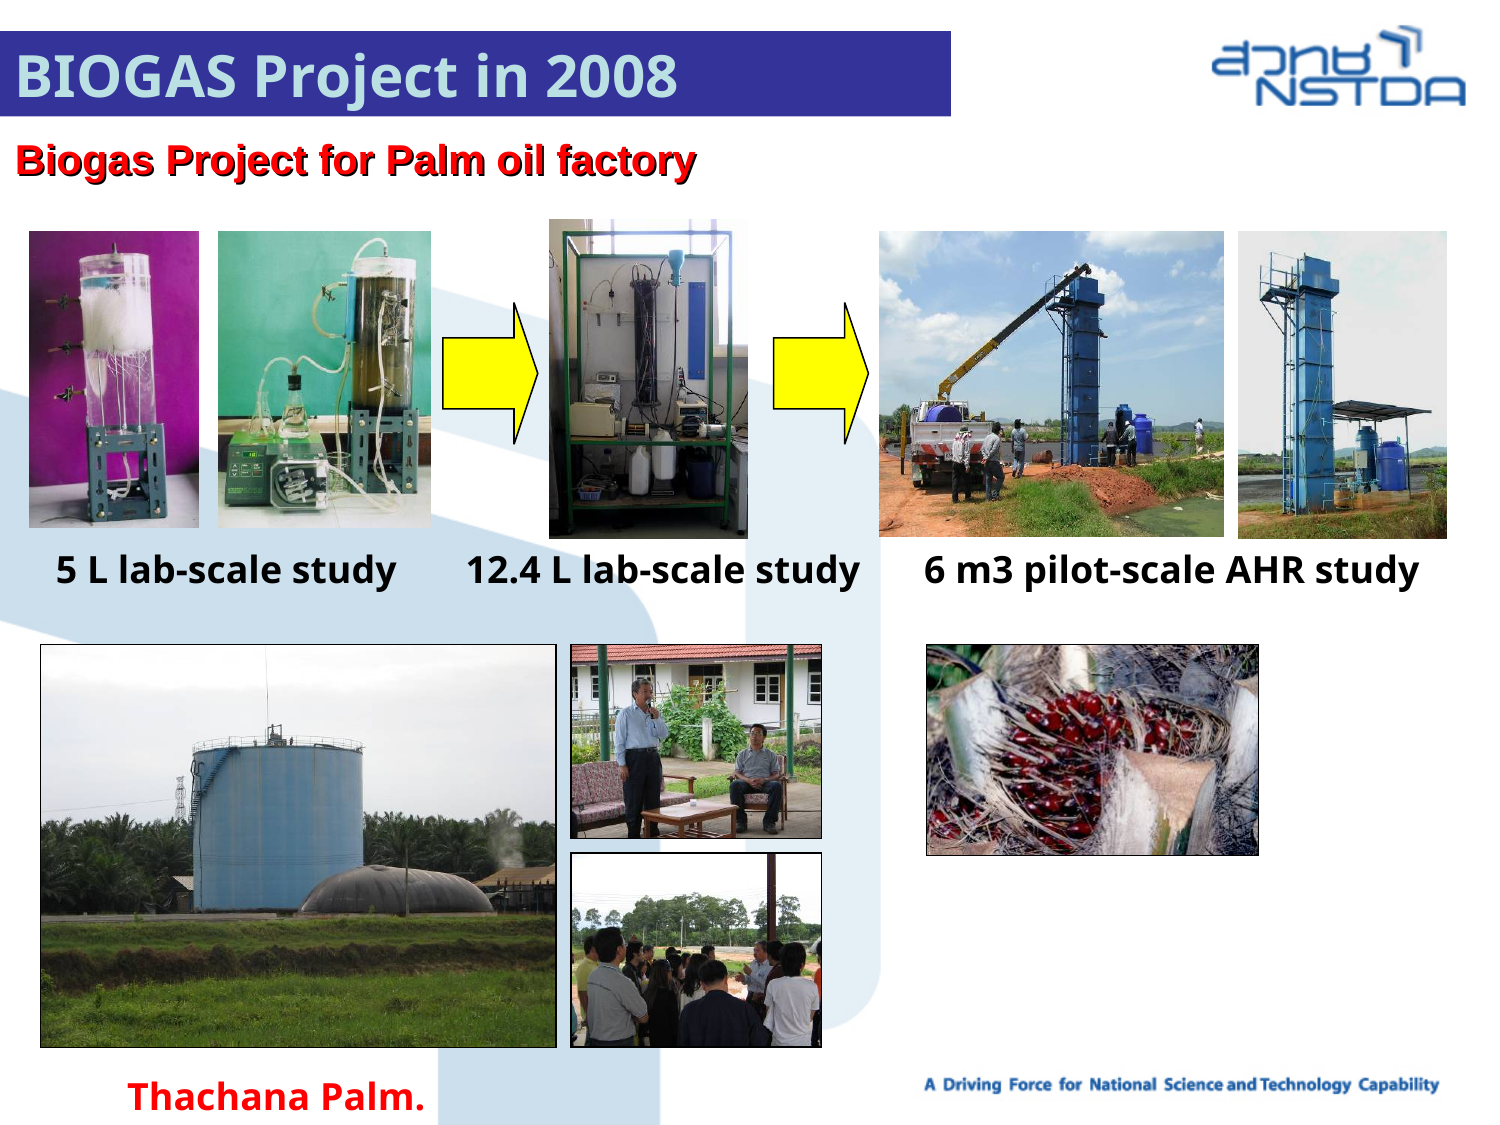

BIOGAS Project in 2008
Biogas Project for Palm oil factory
5 L lab-scale study
12.4 L lab-scale study
6 m3 pilot-scale AHR study
Thachana Palm.